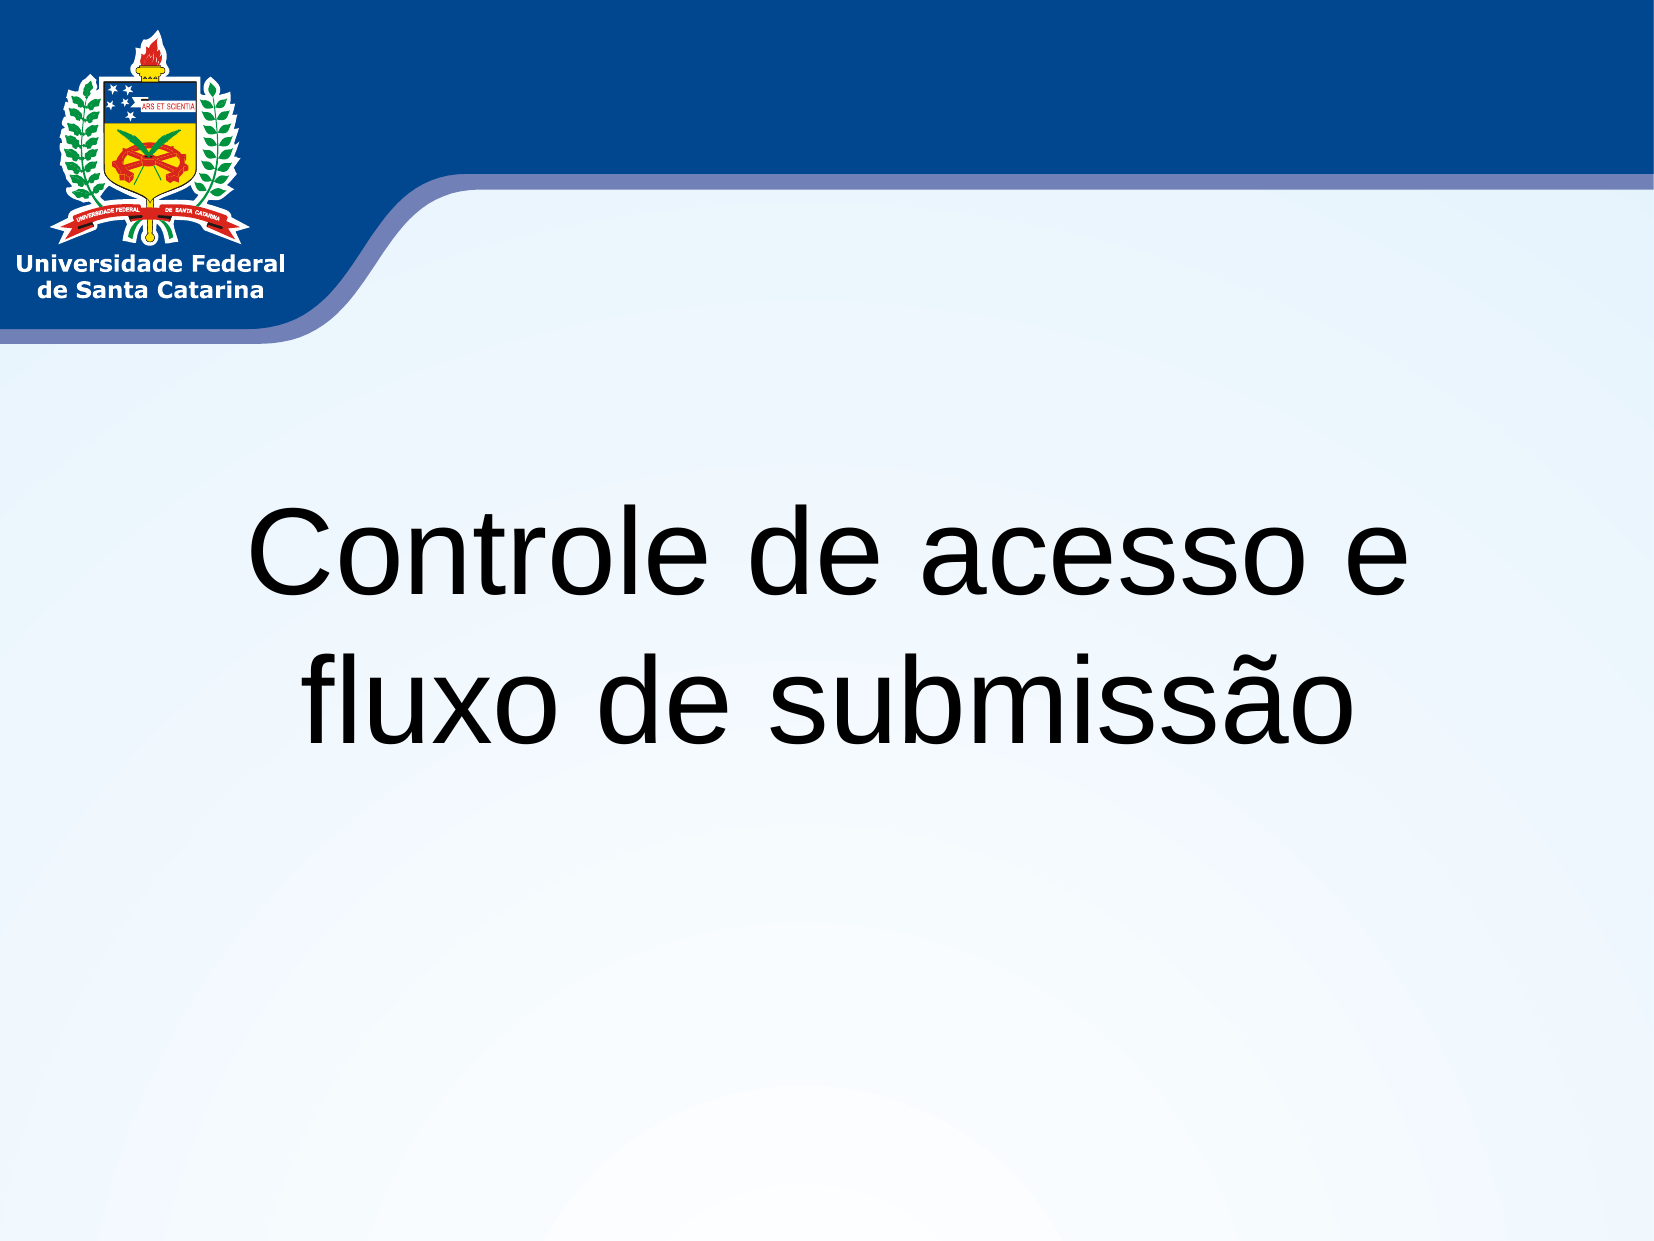

# Controle de acesso e fluxo de submissão